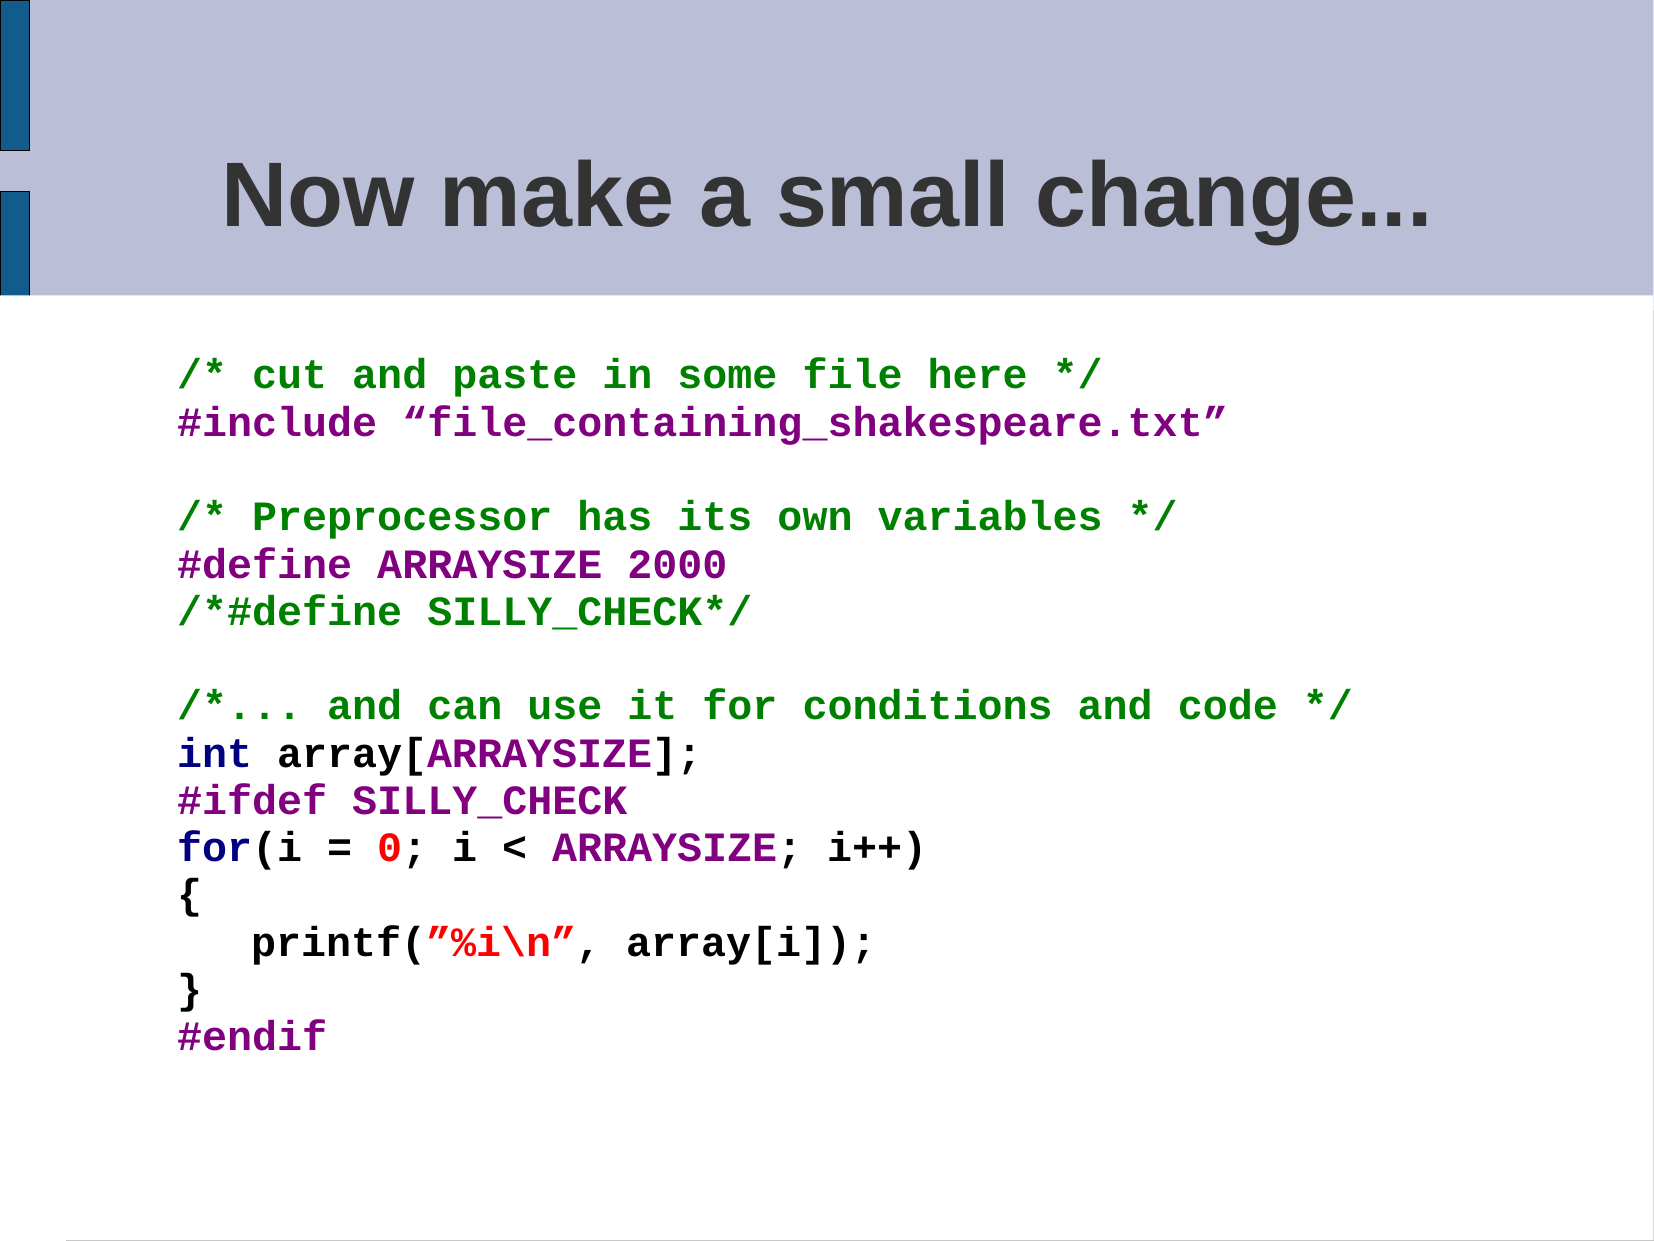

# Now make a small change...
/* cut and paste in some file here */
#include “file_containing_shakespeare.txt”
/* Preprocessor has its own variables */
#define ARRAYSIZE 2000
/*#define SILLY_CHECK*/
/*... and can use it for conditions and code */
int array[ARRAYSIZE];
#ifdef SILLY_CHECK
for(i = 0; i < ARRAYSIZE; i++)
{
	printf(”%i\n”, array[i]);
}
#endif